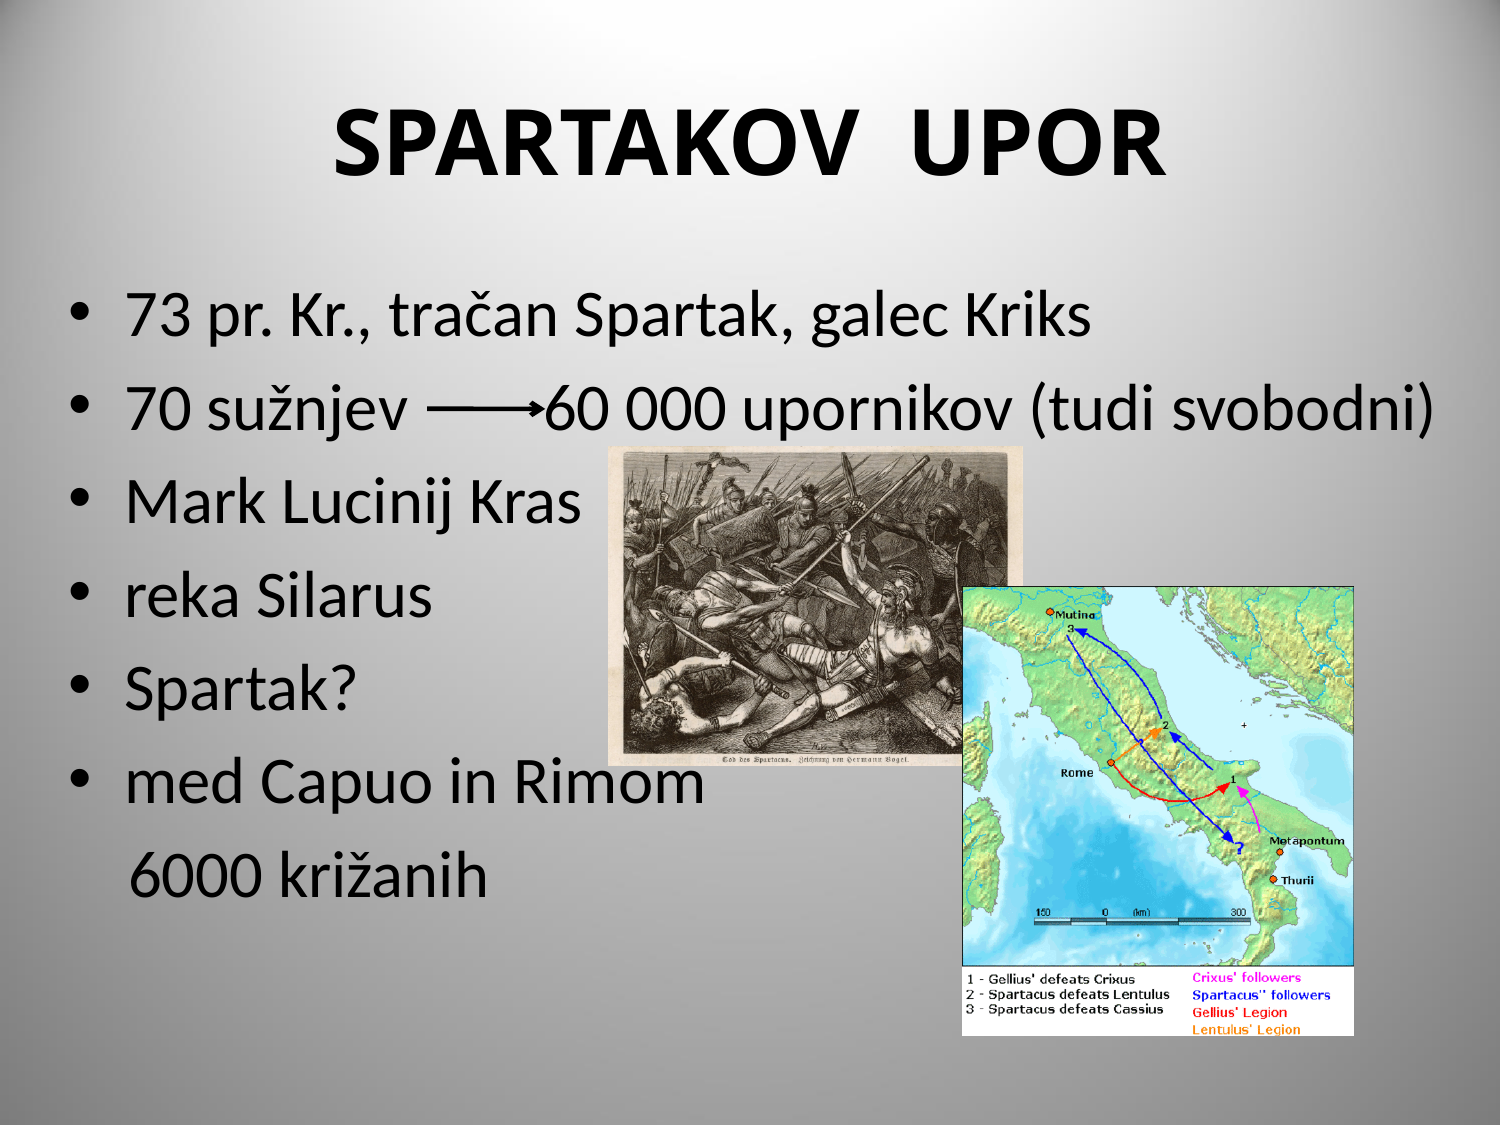

# SPARTAKOV UPOR
73 pr. Kr., tračan Spartak, galec Kriks
70 sužnjev 60 000 upornikov (tudi svobodni)
Mark Lucinij Kras
reka Silarus
Spartak?
med Capuo in Rimom
 6000 križanih